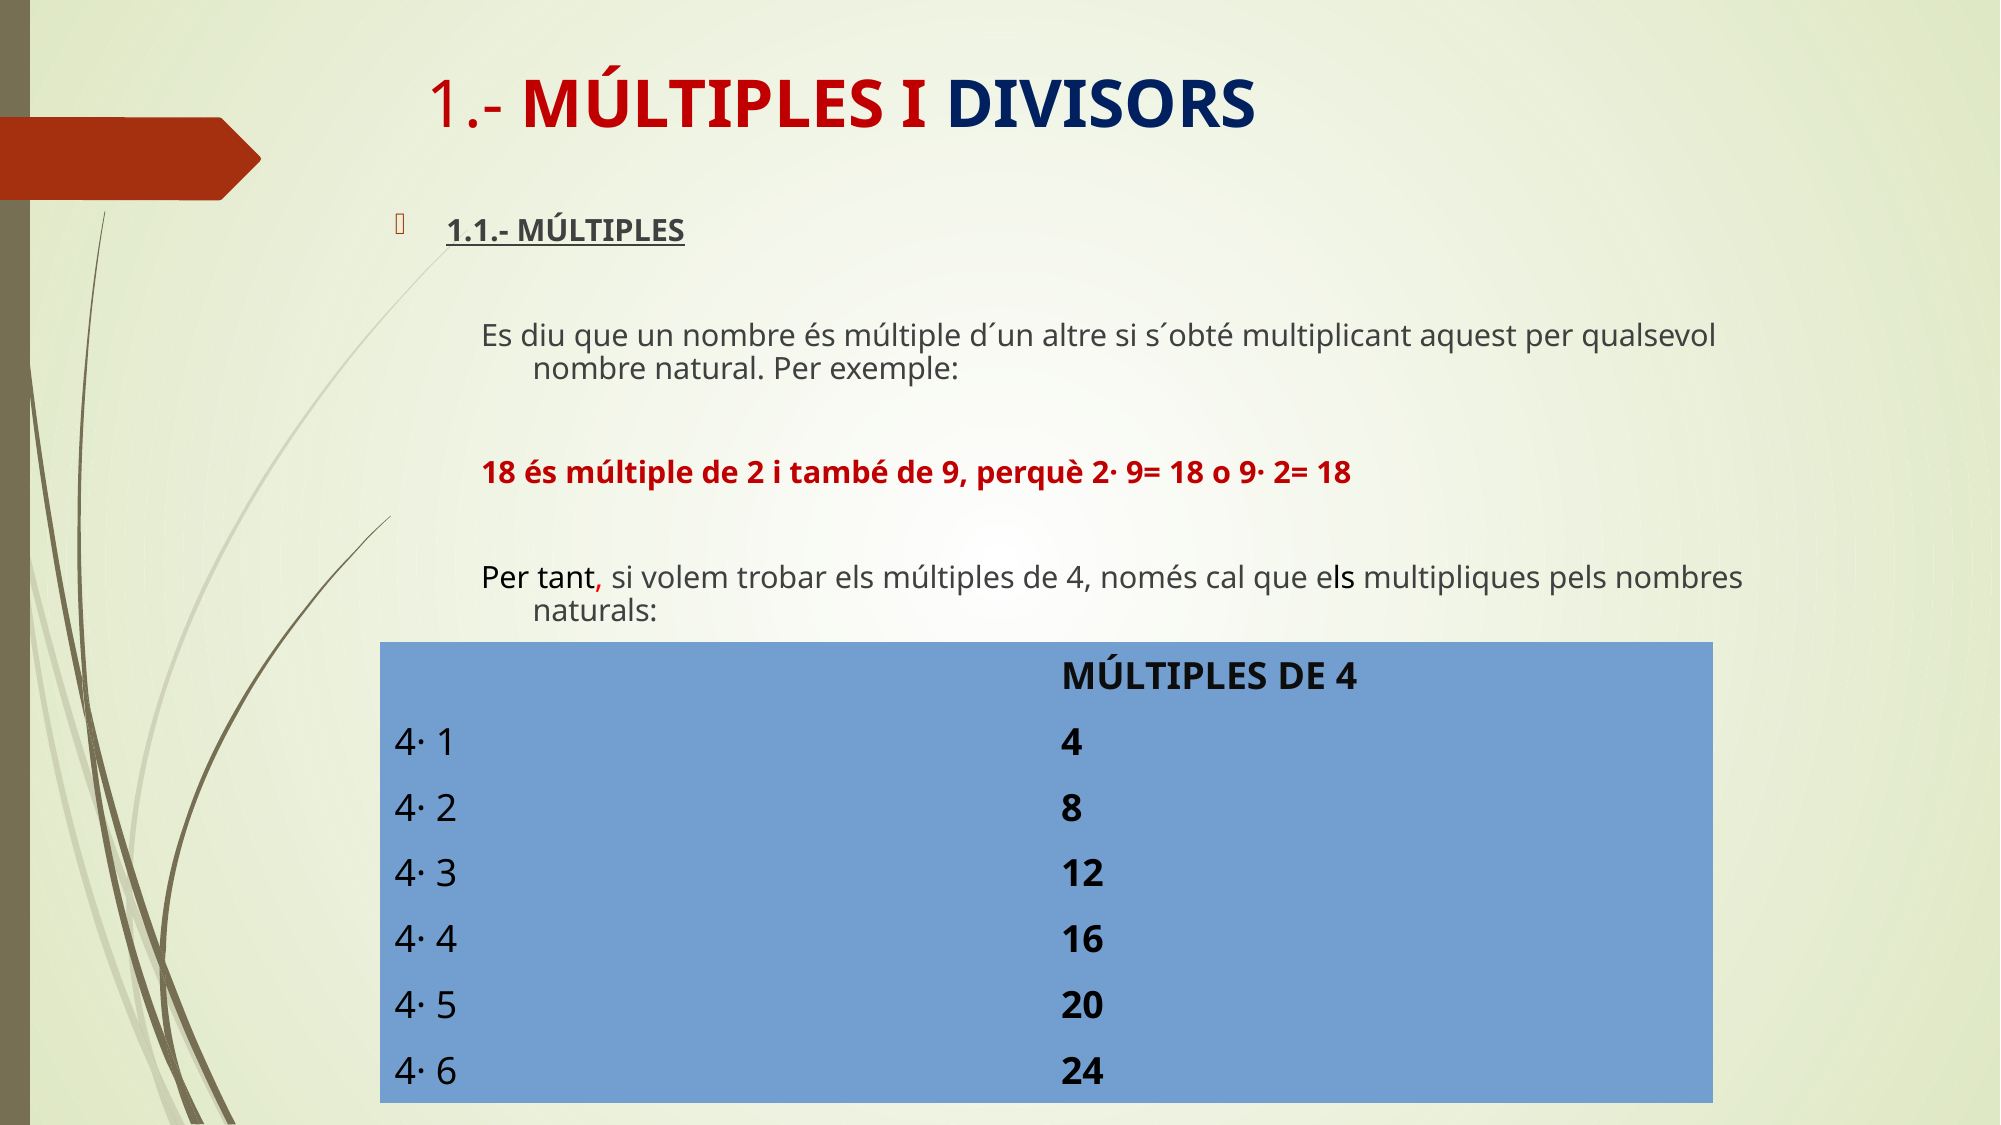

# 1.- MÚLTIPLES I DIVISORS
1.1.- MÚLTIPLES
Es diu que un nombre és múltiple d´un altre si s´obté multiplicant aquest per qualsevol nombre natural. Per exemple:
18 és múltiple de 2 i també de 9, perquè 2· 9= 18 o 9· 2= 18
Per tant, si volem trobar els múltiples de 4, només cal que els multipliques pels nombres naturals:
| | MÚLTIPLES DE 4 |
| --- | --- |
| 4· 1 | 4 |
| 4· 2 | 8 |
| 4· 3 | 12 |
| 4· 4 | 16 |
| 4· 5 | 20 |
| 4· 6 | 24 |